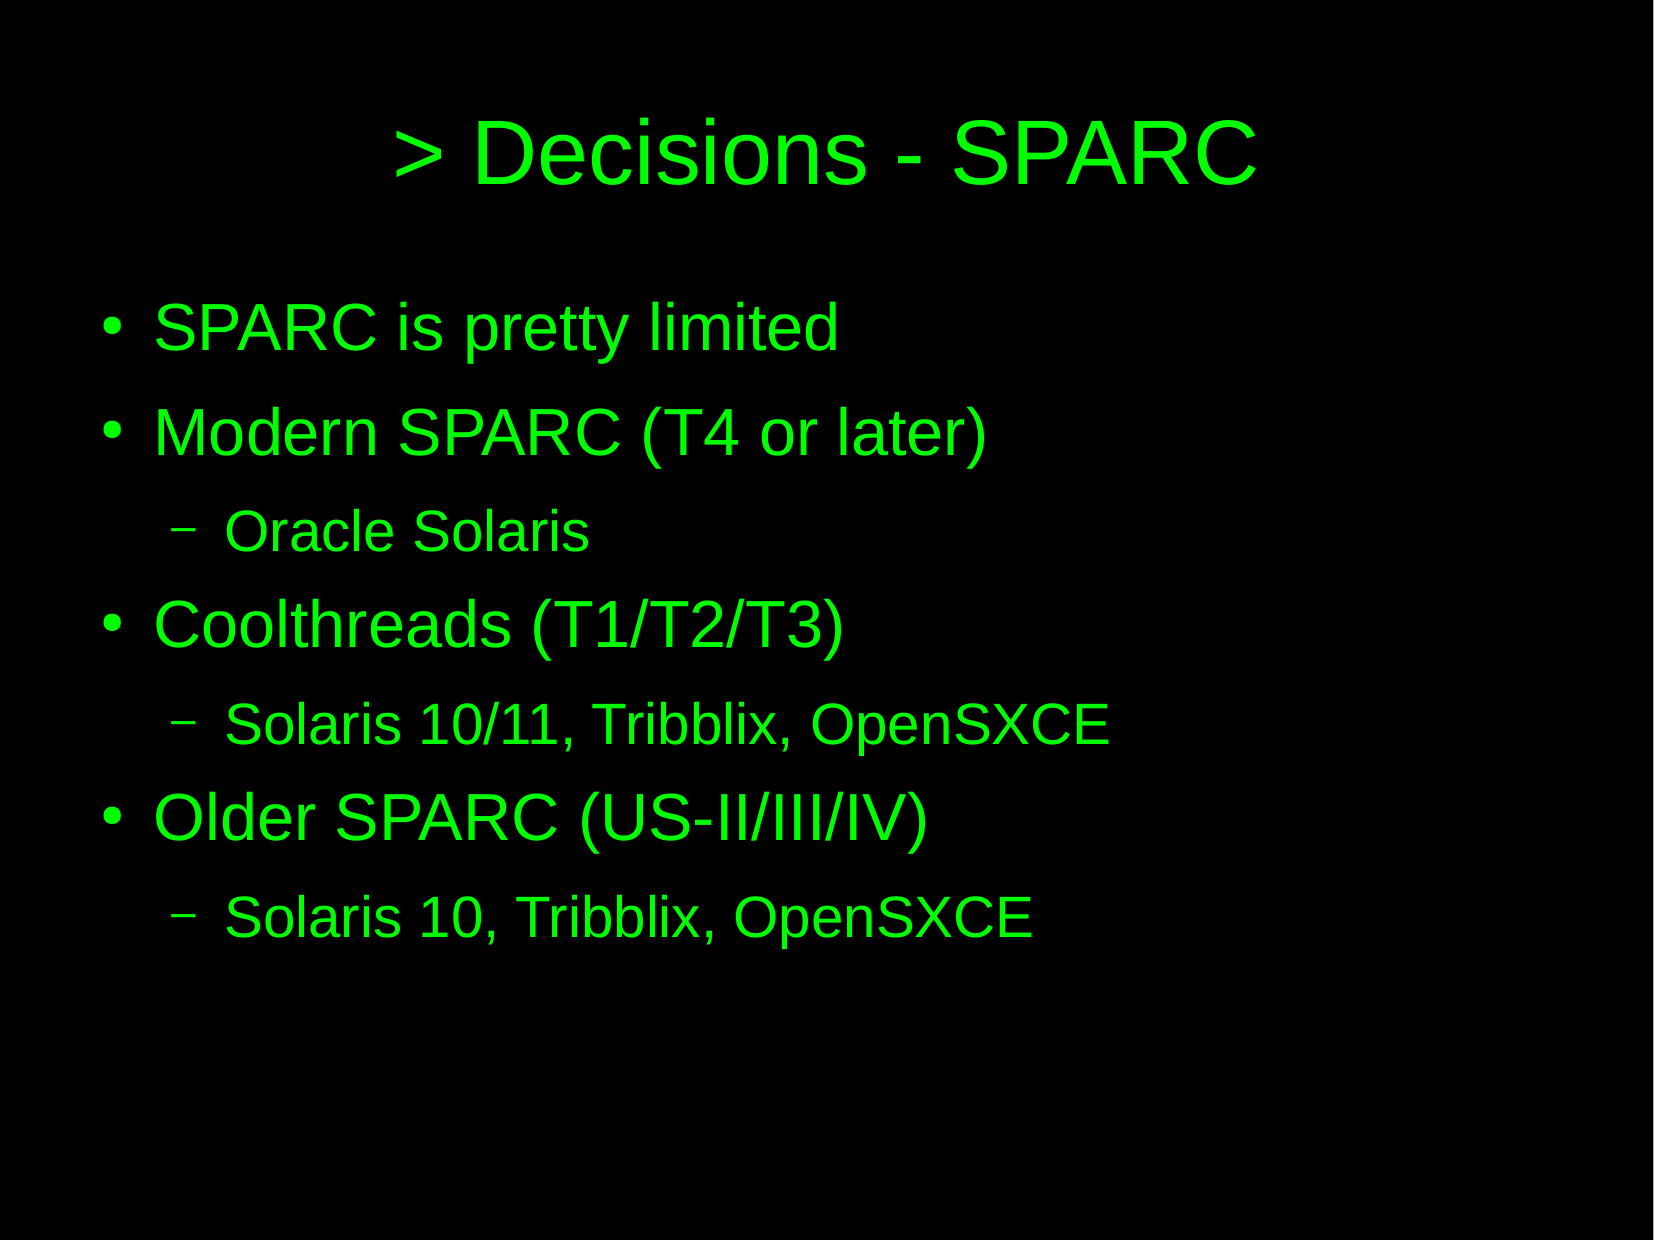

# > Decisions - SPARC
SPARC is pretty limited
Modern SPARC (T4 or later)
Oracle Solaris
Coolthreads (T1/T2/T3)
Solaris 10/11, Tribblix, OpenSXCE
Older SPARC (US-II/III/IV)
Solaris 10, Tribblix, OpenSXCE